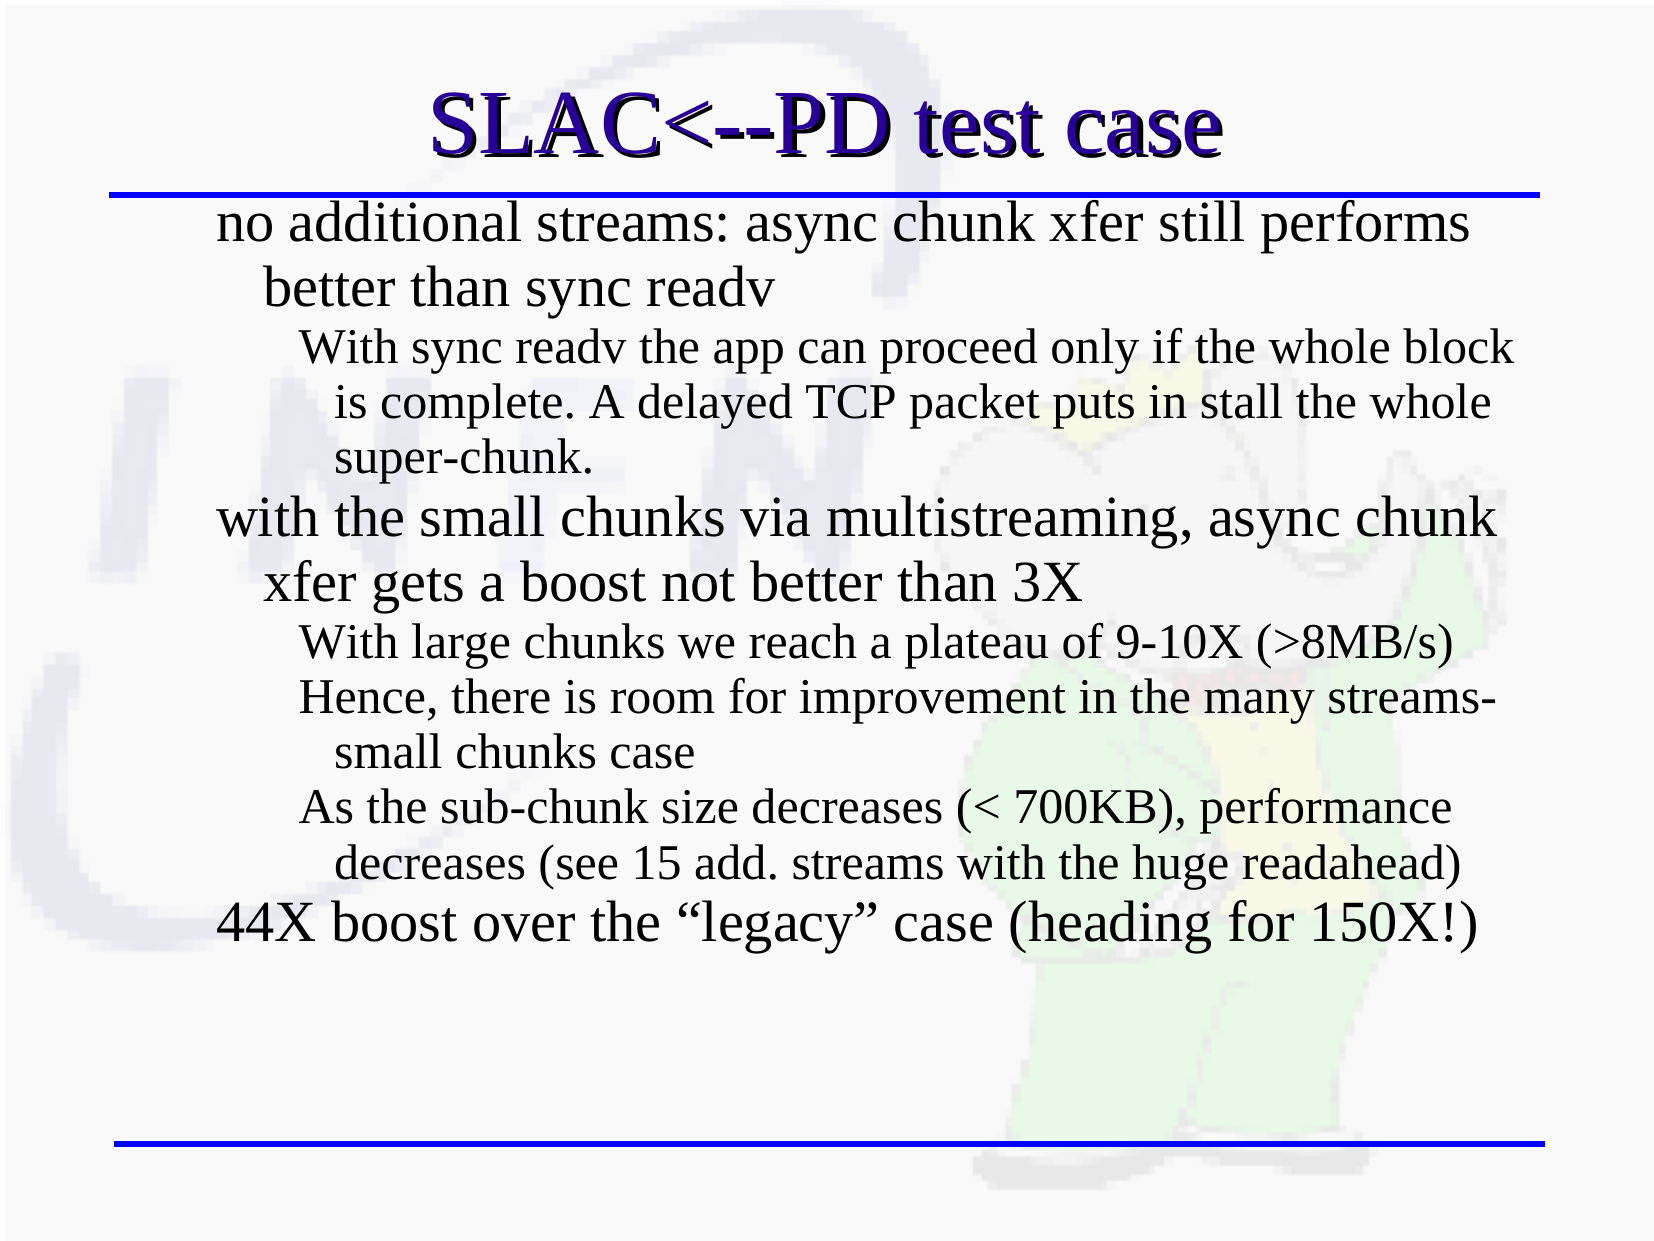

# SLAC<--PD test case
no additional streams: async chunk xfer still performs better than sync readv
With sync readv the app can proceed only if the whole block is complete. A delayed TCP packet puts in stall the whole super-chunk.
with the small chunks via multistreaming, async chunk xfer gets a boost not better than 3X
With large chunks we reach a plateau of 9-10X (>8MB/s)
Hence, there is room for improvement in the many streams-small chunks case
As the sub-chunk size decreases (< 700KB), performance decreases (see 15 add. streams with the huge readahead)
44X boost over the “legacy” case (heading for 150X!)